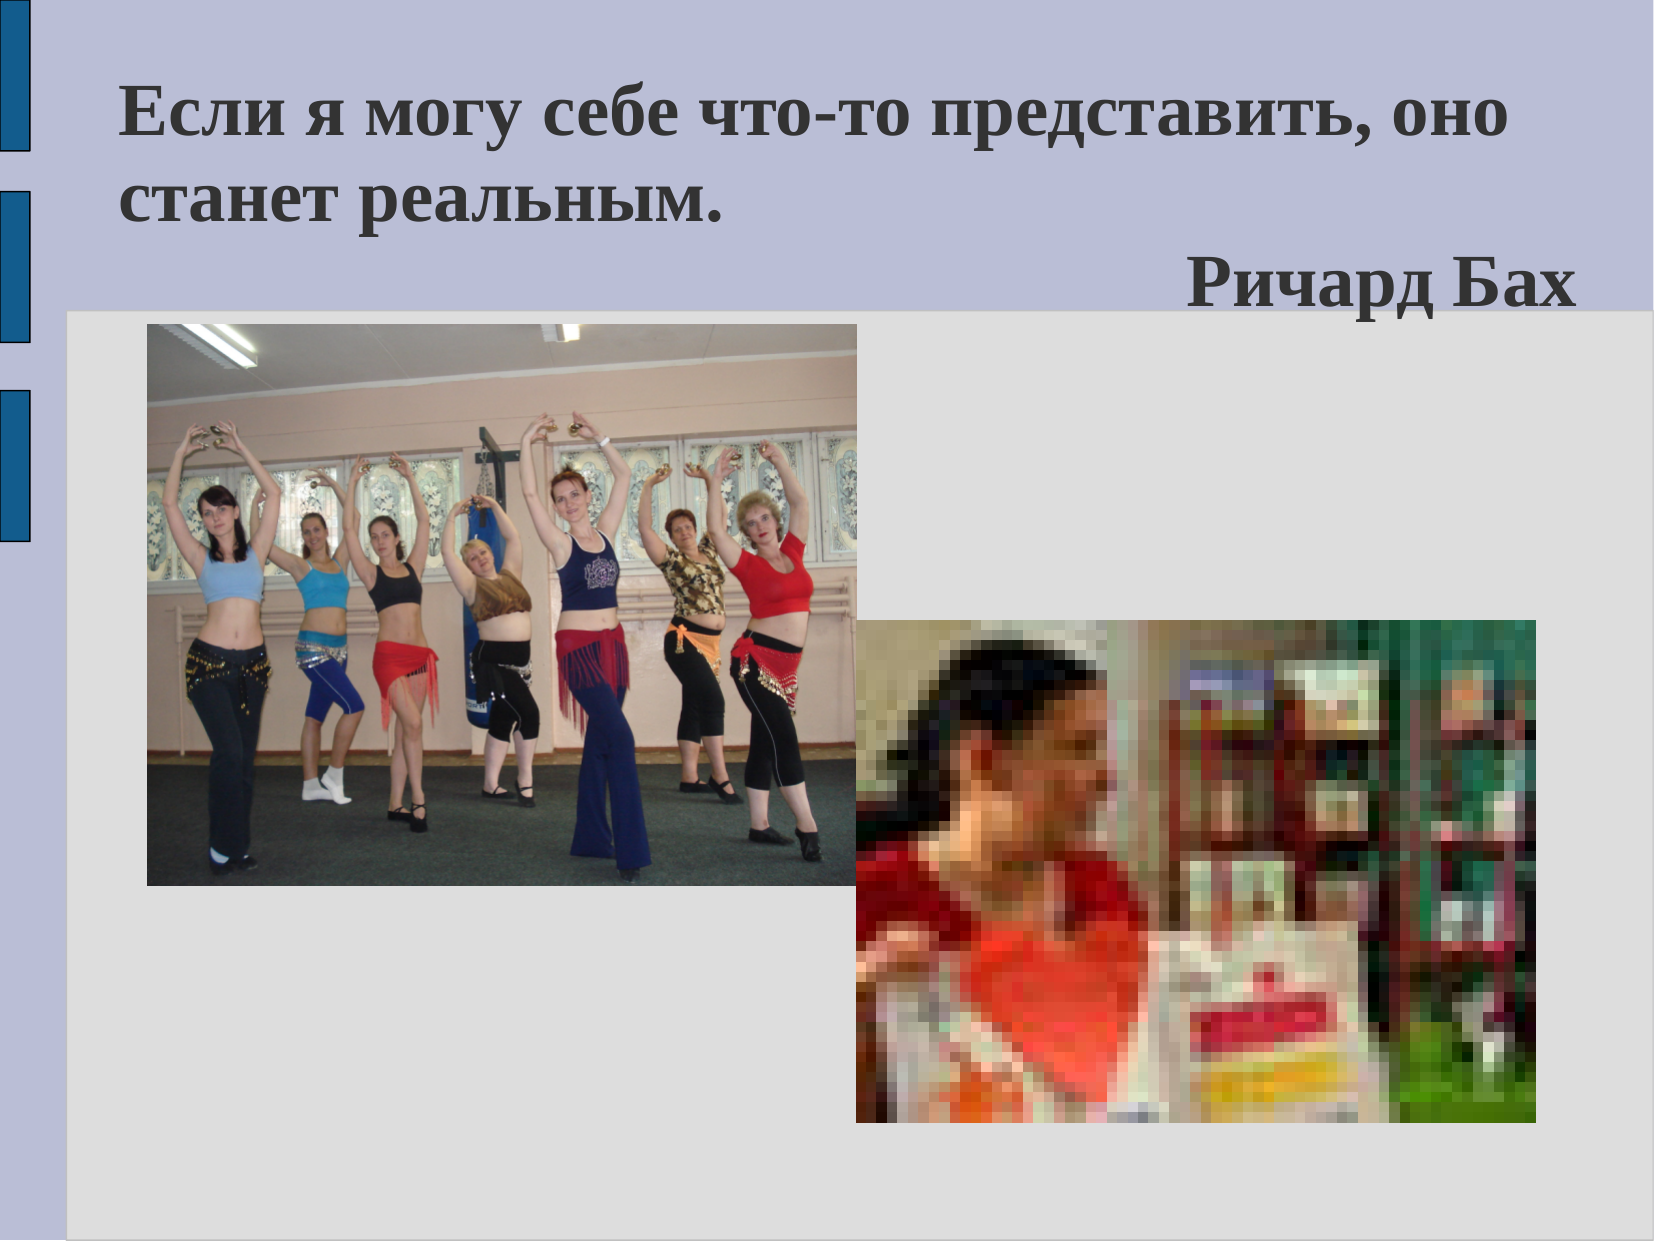

# Если я могу себе что-то представить, оно станет реальным. Ричард Бах